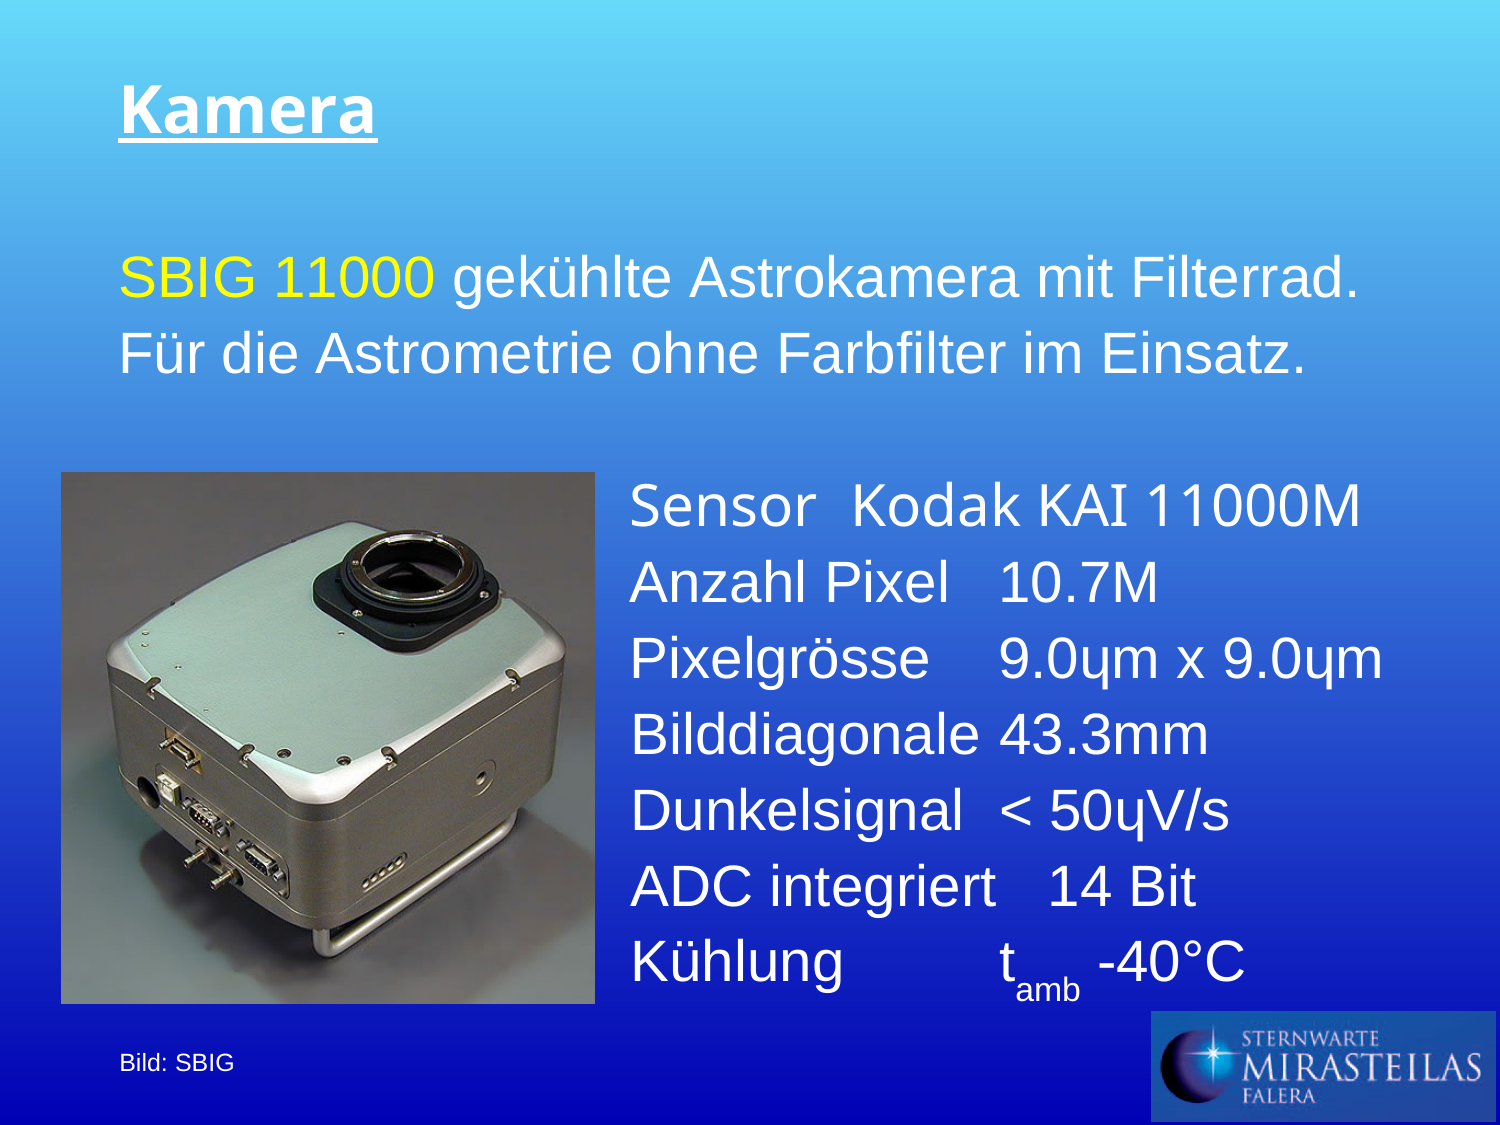

Kamera
SBIG 11000 gekühlte Astrokamera mit Filterrad.
Für die Astrometrie ohne Farbfilter im Einsatz.
								Sensor 	Kodak KAI 11000M
								Anzahl Pixel	10.7M
								Pixelgrösse	9.0ɥm x 9.0ɥm
								Bilddiagonale	43.3mm
								Dunkelsignal	< 50ɥV/s
								ADC integriert	 14 Bit
								Kühlung			tamb -40°C
Bild: SBIG